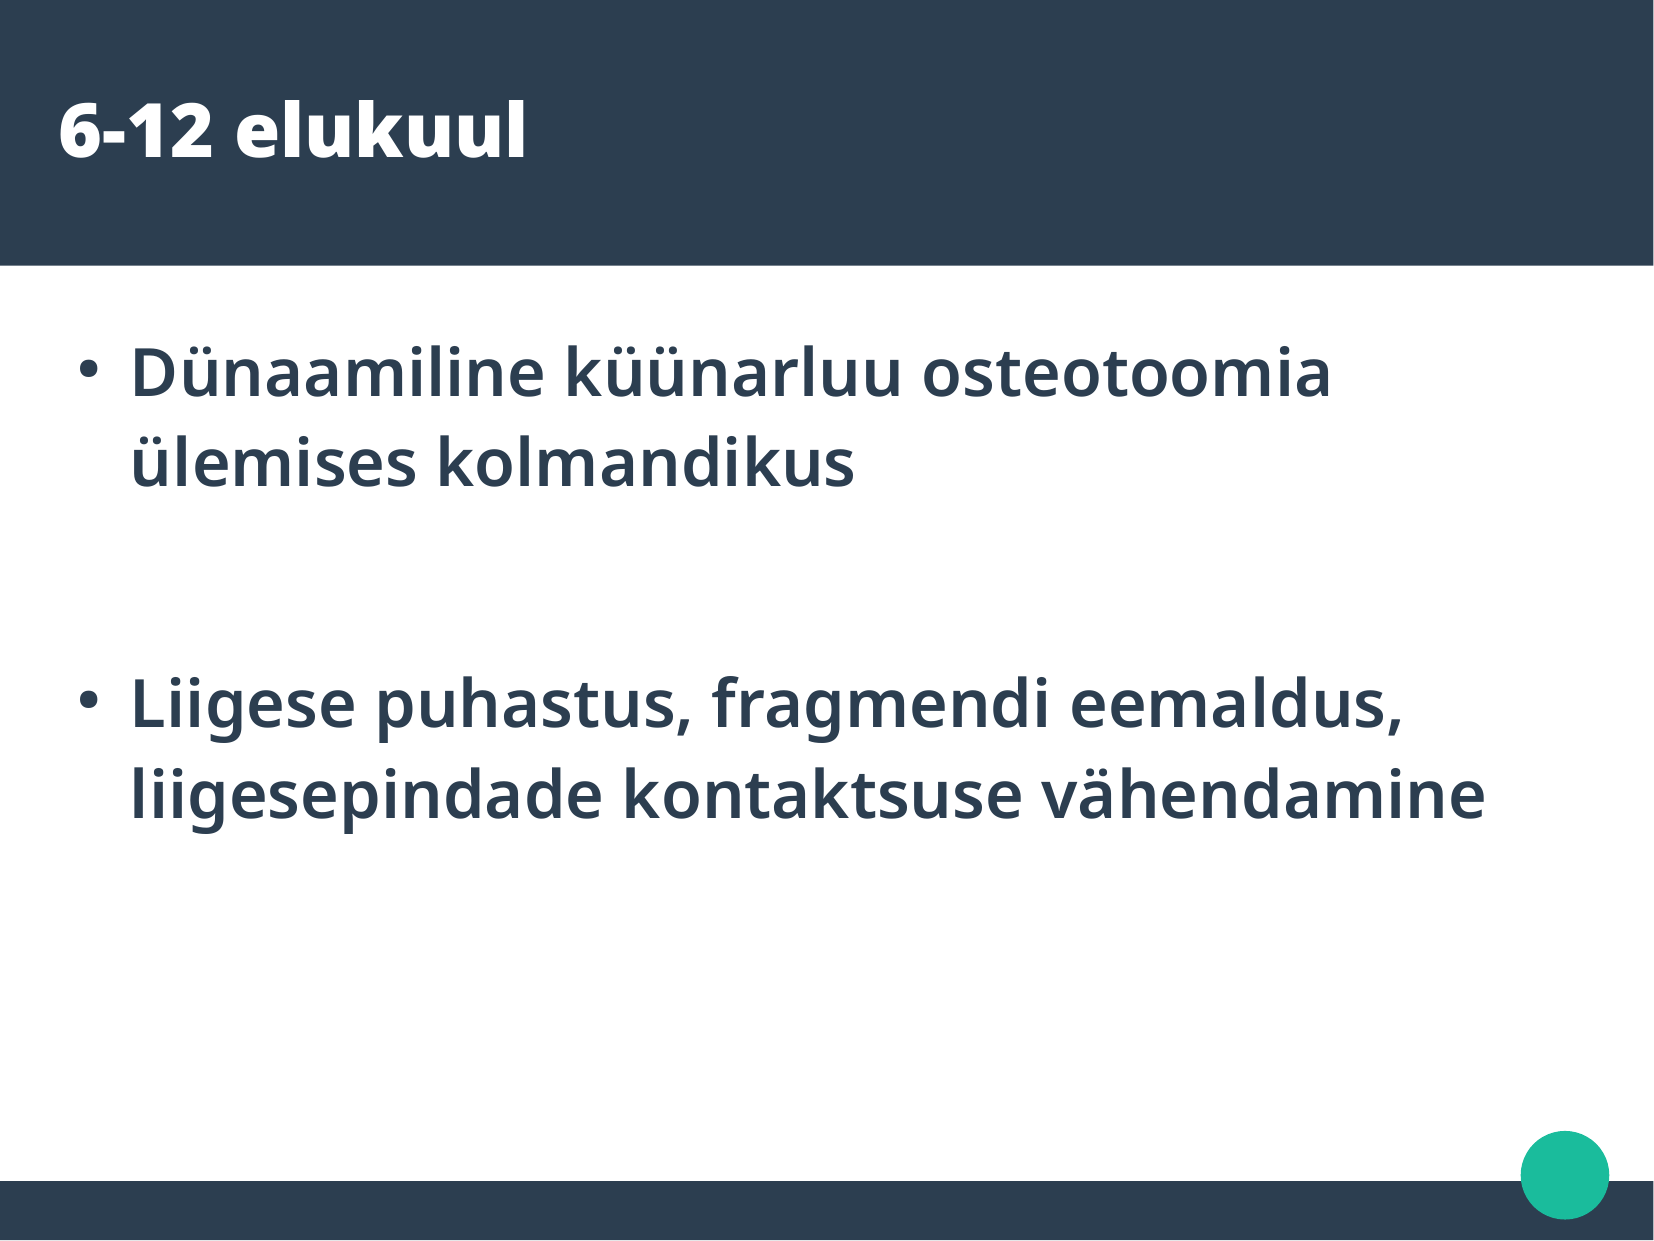

# 6-12 elukuul
Dünaamiline küünarluu osteotoomia ülemises kolmandikus
Liigese puhastus, fragmendi eemaldus, liigesepindade kontaktsuse vähendamine